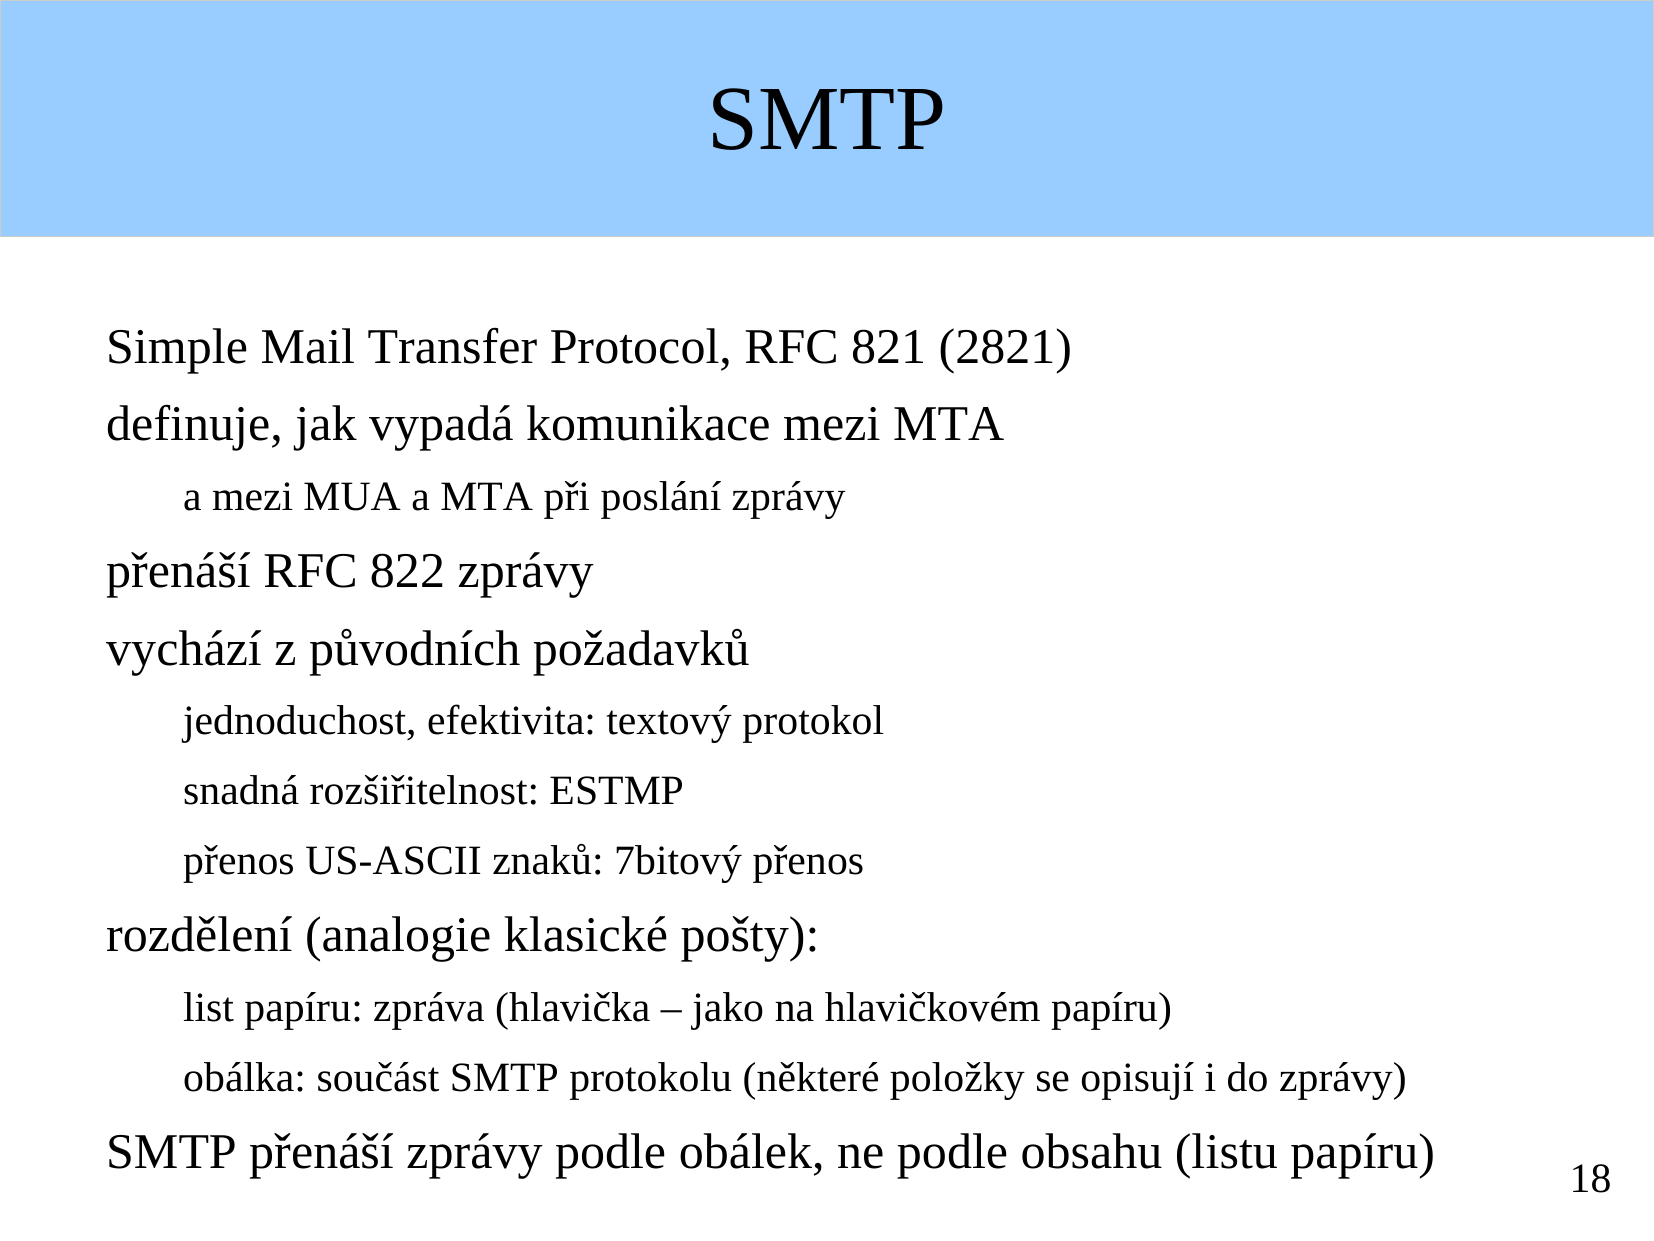

# SMTP
Simple Mail Transfer Protocol, RFC 821 (2821)
definuje, jak vypadá komunikace mezi MTA
a mezi MUA a MTA při poslání zprávy
přenáší RFC 822 zprávy
vychází z původních požadavků
jednoduchost, efektivita: textový protokol
snadná rozšiřitelnost: ESTMP
přenos US-ASCII znaků: 7bitový přenos
rozdělení (analogie klasické pošty):
list papíru: zpráva (hlavička – jako na hlavičkovém papíru)
obálka: součást SMTP protokolu (některé položky se opisují i do zprávy)
SMTP přenáší zprávy podle obálek, ne podle obsahu (listu papíru)